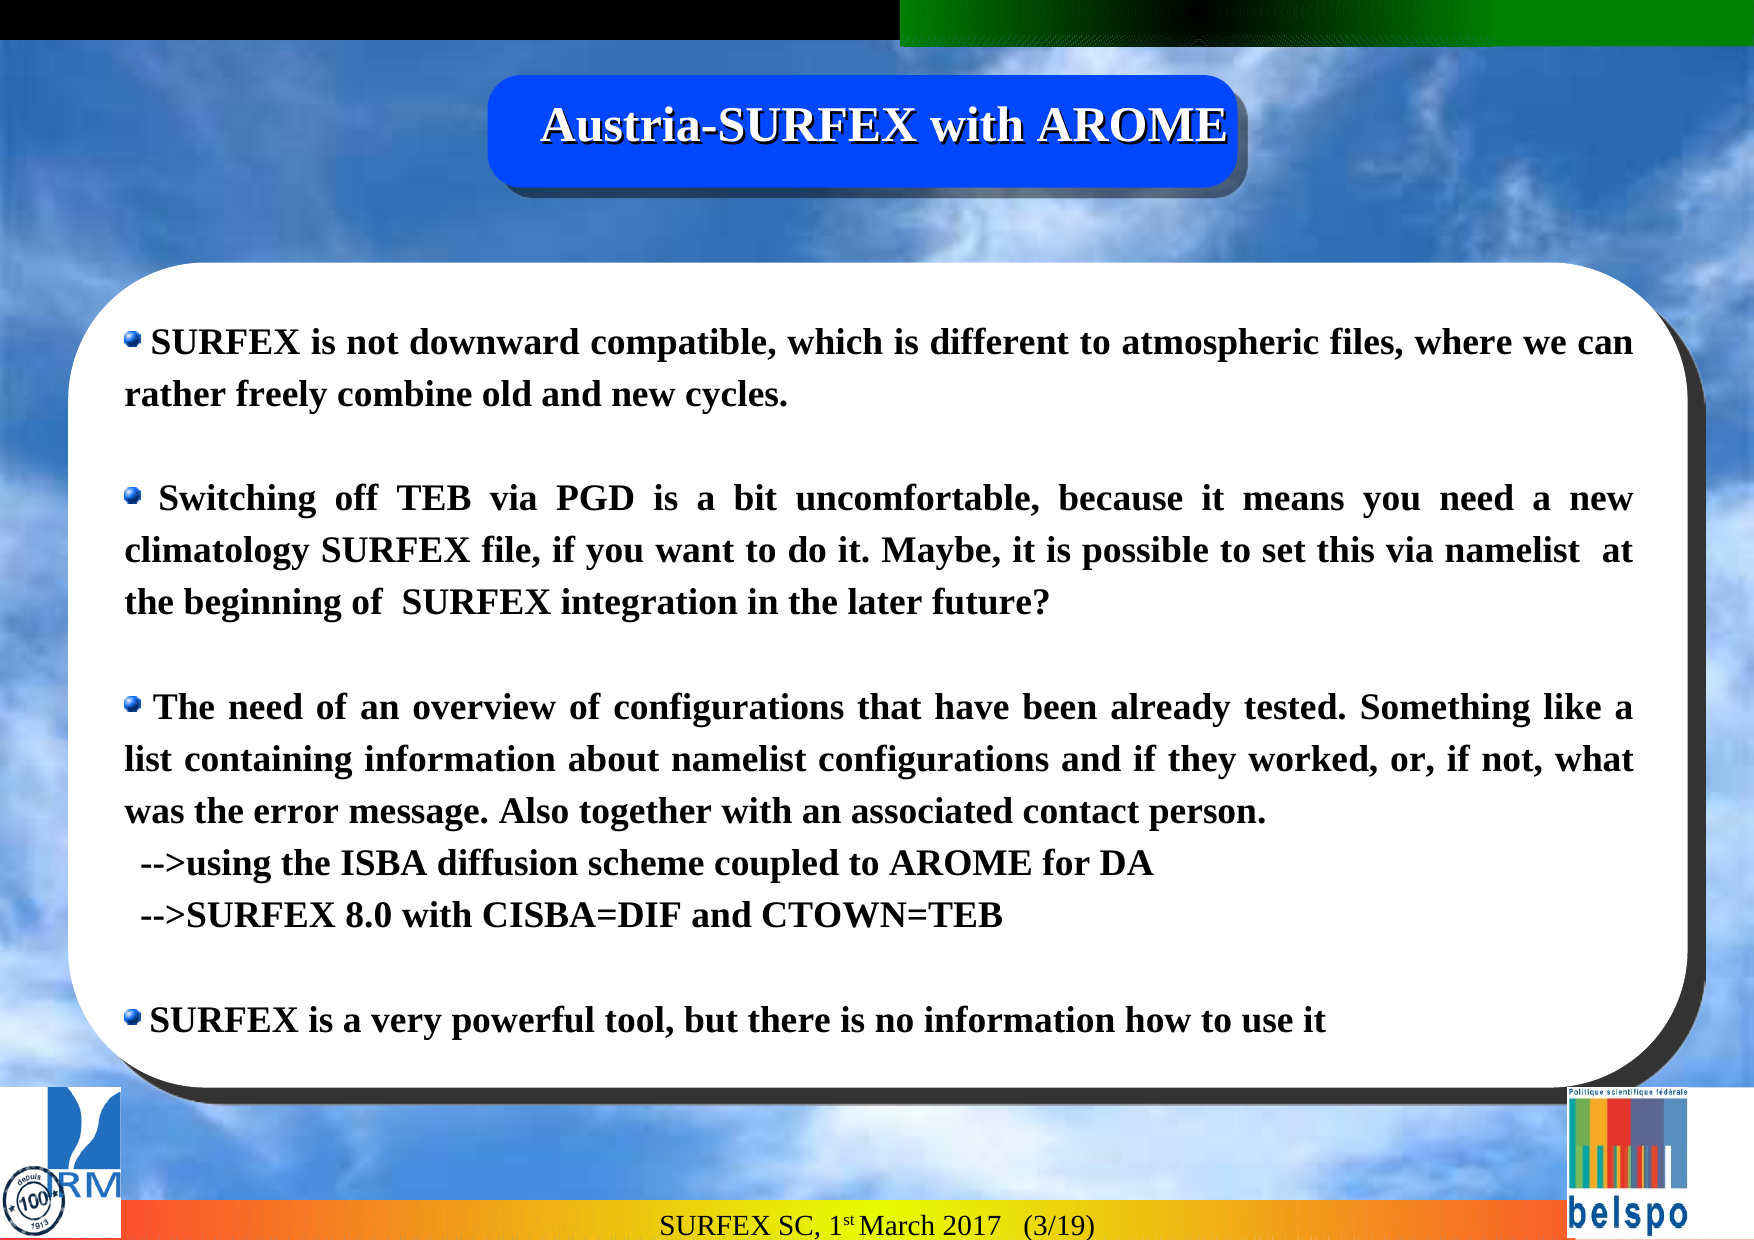

Austria-SURFEX with AROME
 SURFEX is not downward compatible, which is different to atmospheric files, where we can rather freely combine old and new cycles.
 Switching off TEB via PGD is a bit uncomfortable, because it means you need a new climatology SURFEX file, if you want to do it. Maybe, it is possible to set this via namelist at the beginning of SURFEX integration in the later future?
 The need of an overview of configurations that have been already tested. Something like a list containing information about namelist configurations and if they worked, or, if not, what was the error message. Also together with an associated contact person.
-->using the ISBA diffusion scheme coupled to AROME for DA
-->SURFEX 8.0 with CISBA=DIF and CTOWN=TEB
 SURFEX is a very powerful tool, but there is no information how to use it
SURFEX SC, 1st March 2017 (3/19)